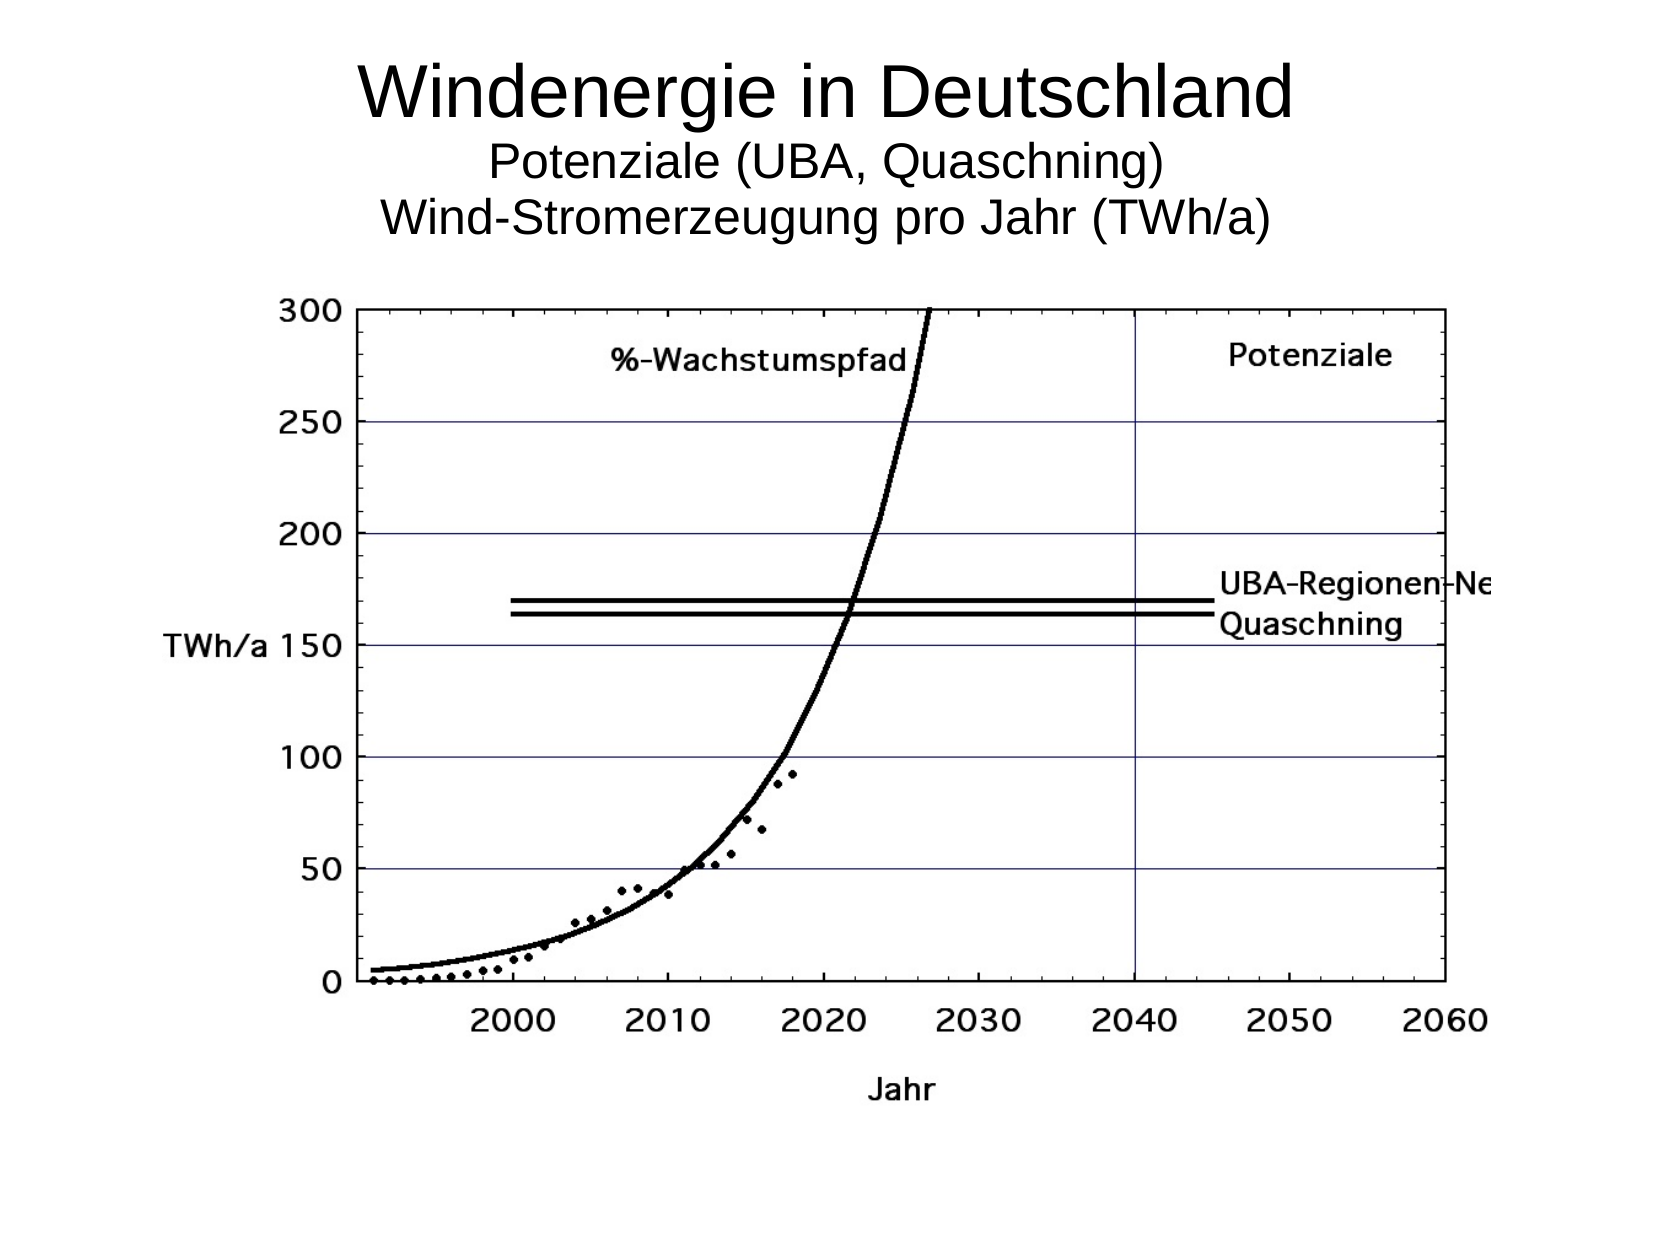

# Windenergie in Deutschland Potenziale (UBA, Quaschning) Wind-Stromerzeugung pro Jahr (TWh/a)